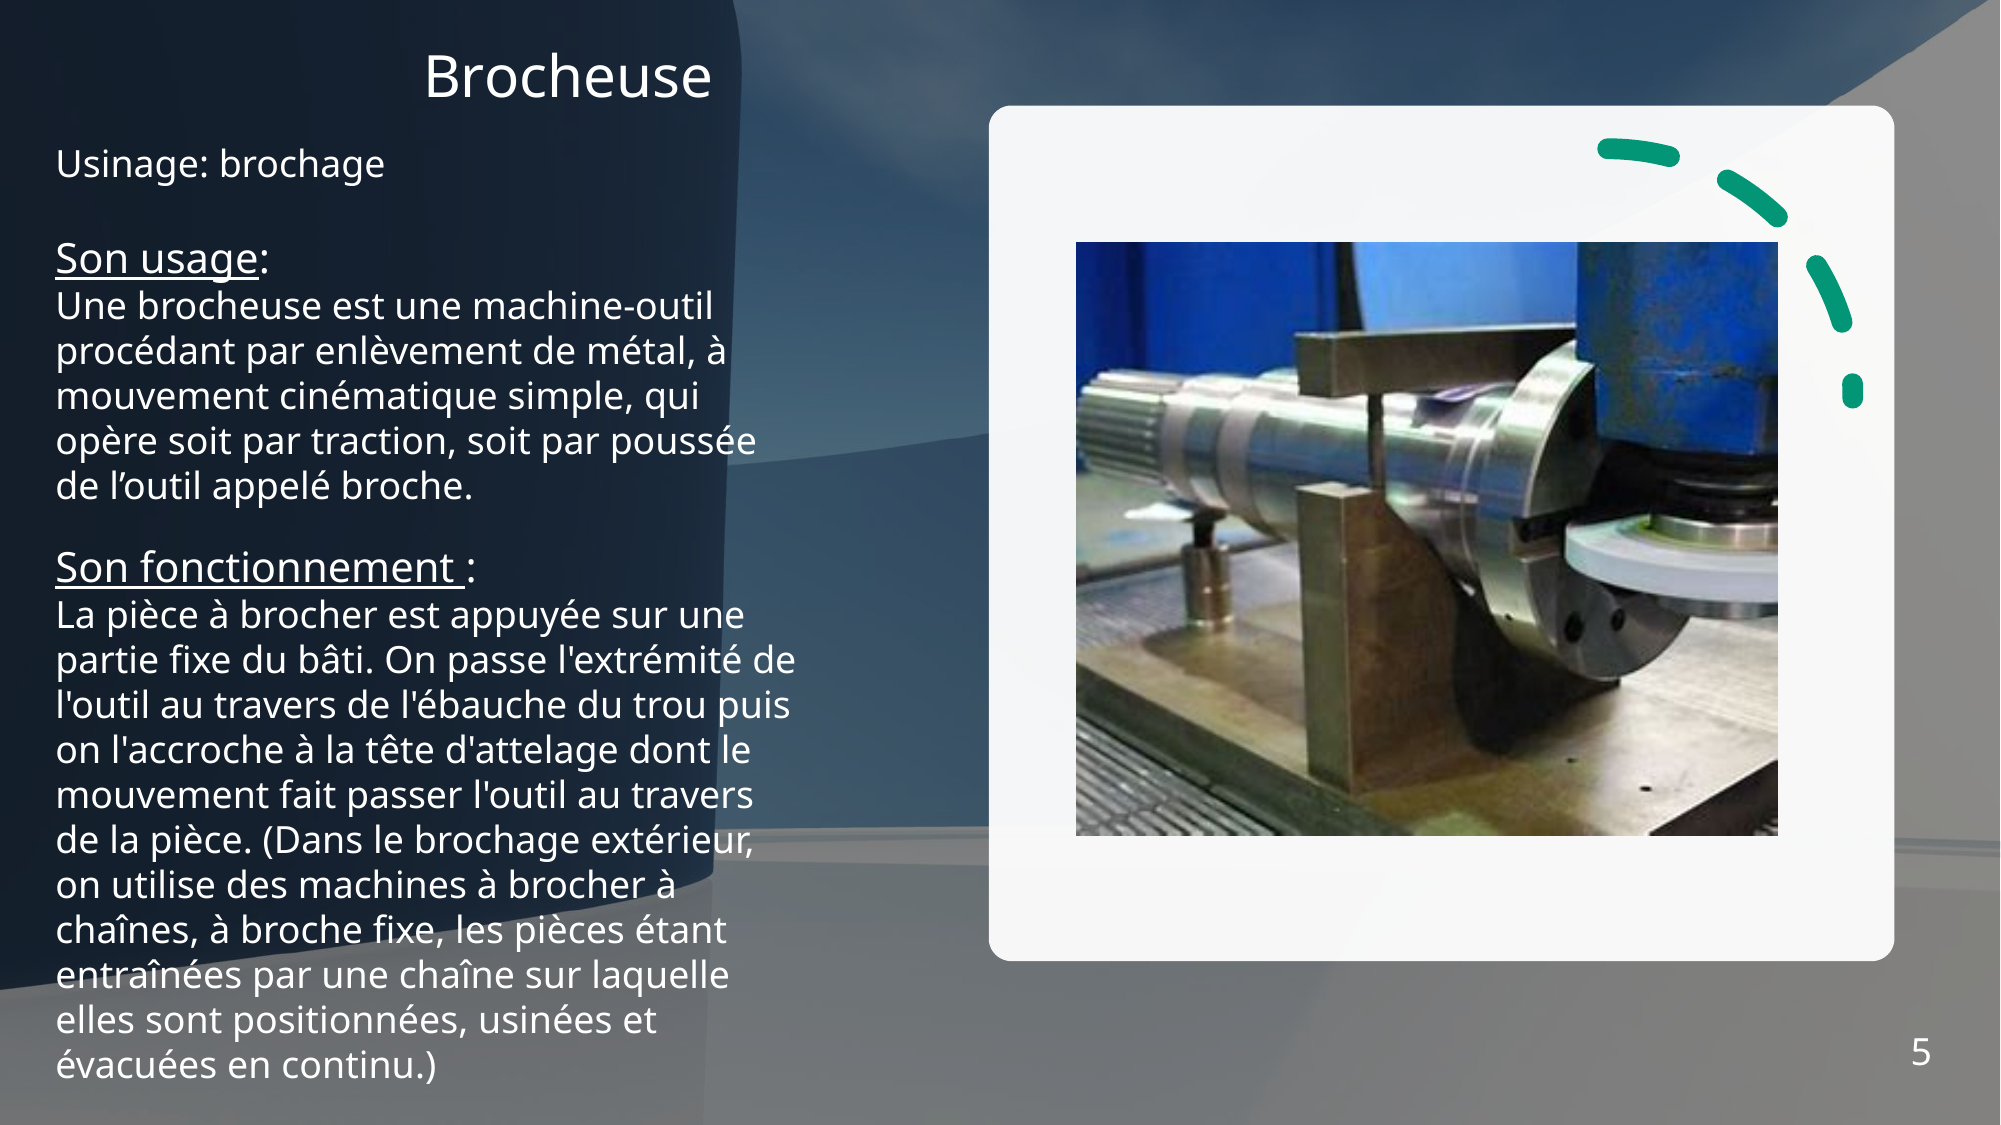

Brocheuse
Usinage: brochage
Son usage:
Une brocheuse est une machine-outil procédant par enlèvement de métal, à mouvement cinématique simple, qui opère soit par traction, soit par poussée de l’outil appelé broche.
Son fonctionnement :
La pièce à brocher est appuyée sur une partie fixe du bâti. On passe l'extrémité de l'outil au travers de l'ébauche du trou puis on l'accroche à la tête d'attelage dont le mouvement fait passer l'outil au travers de la pièce. (Dans le brochage extérieur, on utilise des machines à brocher à chaînes, à broche fixe, les pièces étant entraînées par une chaîne sur laquelle elles sont positionnées, usinées et évacuées en continu.)
5